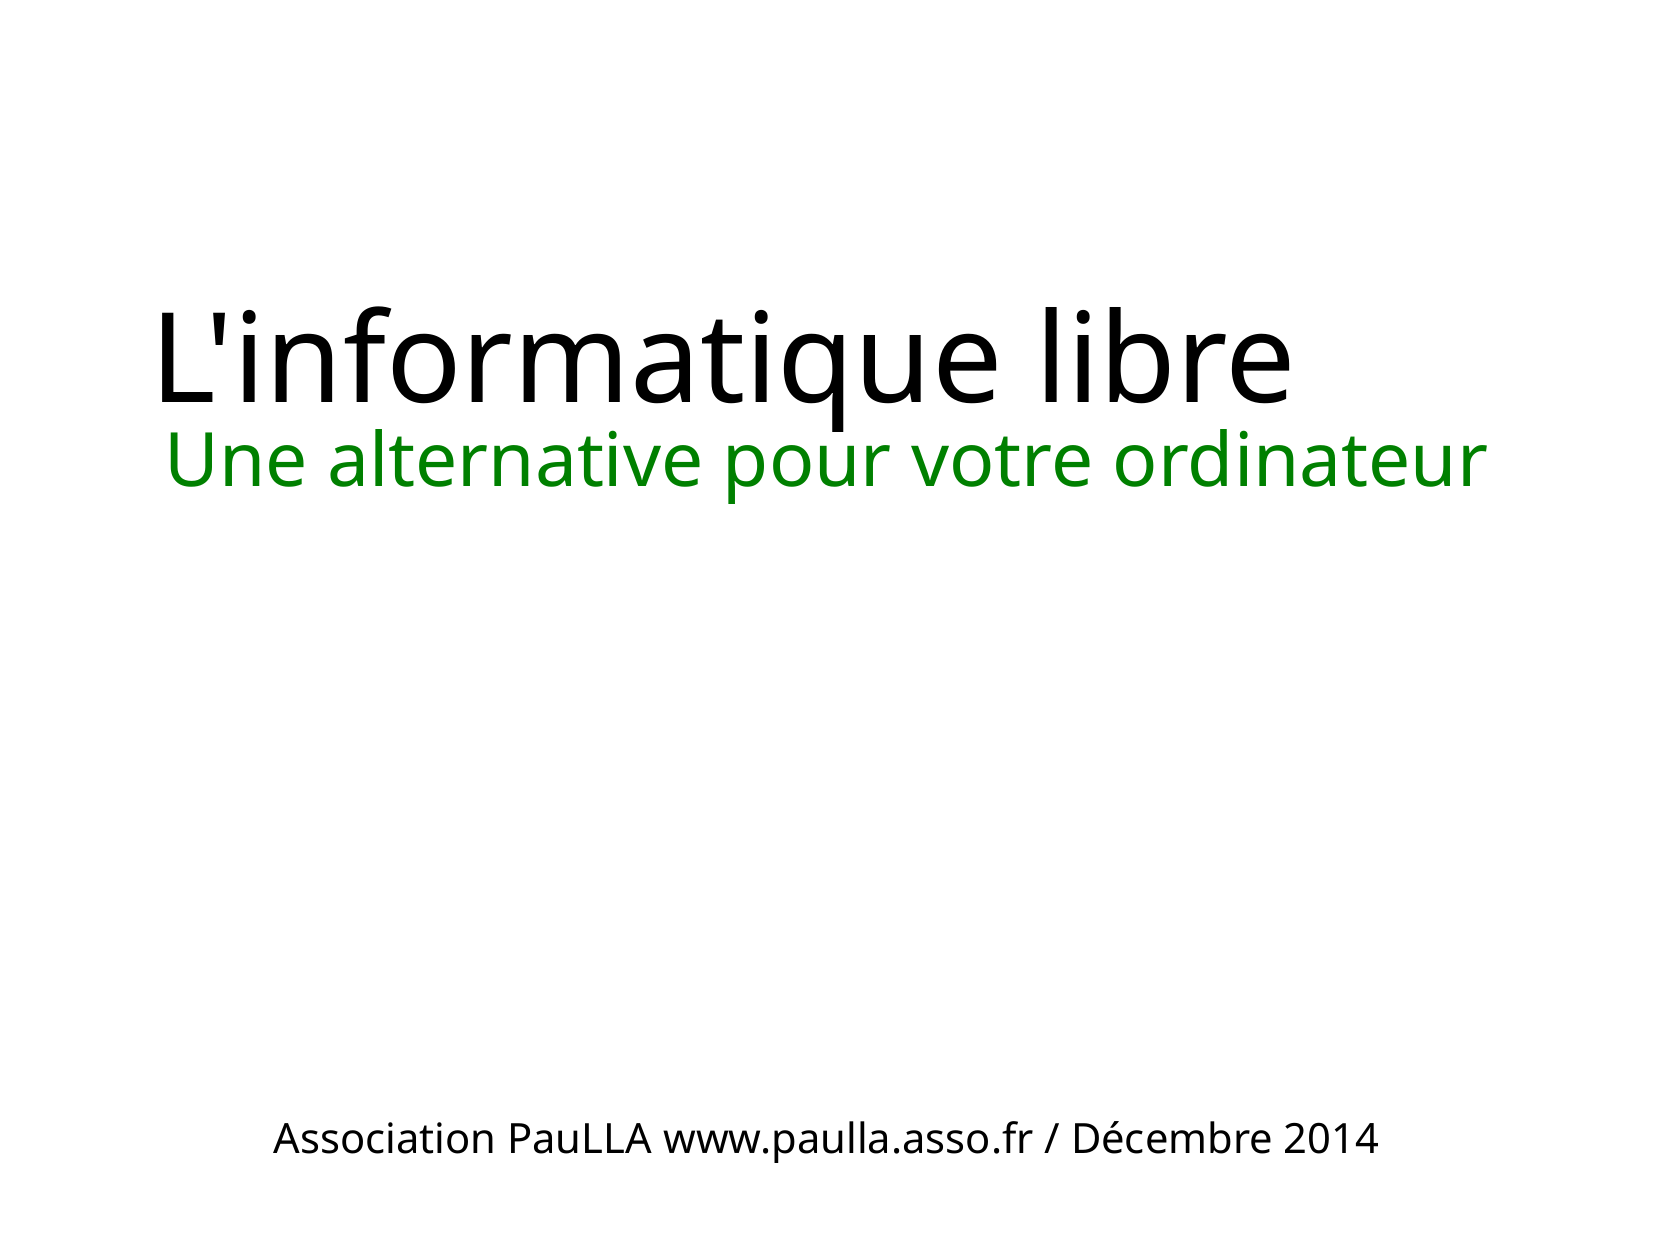

L'informatique libre
Une alternative pour votre ordinateur
Association PauLLA www.paulla.asso.fr / Décembre 2014